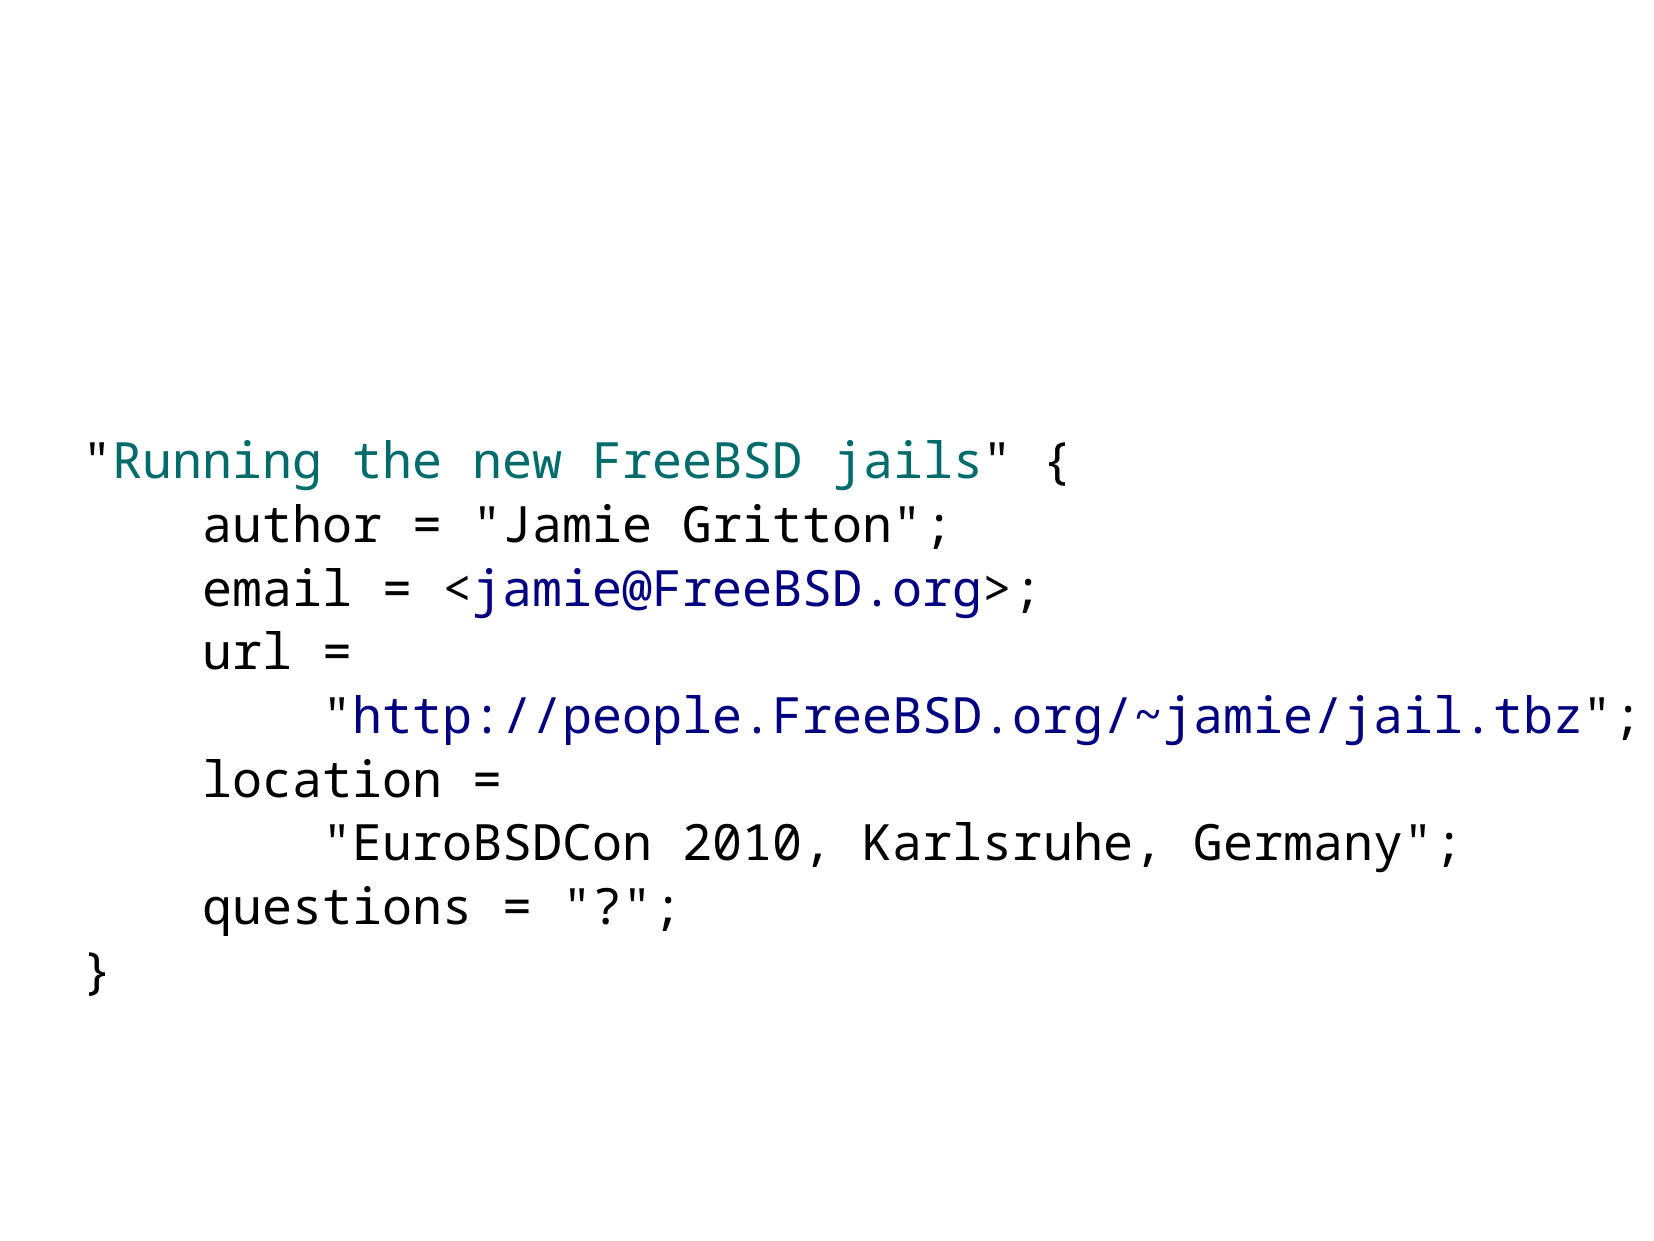

#
"Running the new FreeBSD jails" {
 author = "Jamie Gritton";
 email = <jamie@FreeBSD.org>;
 url =
 "http://people.FreeBSD.org/~jamie/jail.tbz";
 location =
 "EuroBSDCon 2010, Karlsruhe, Germany";
 questions = "?";
}